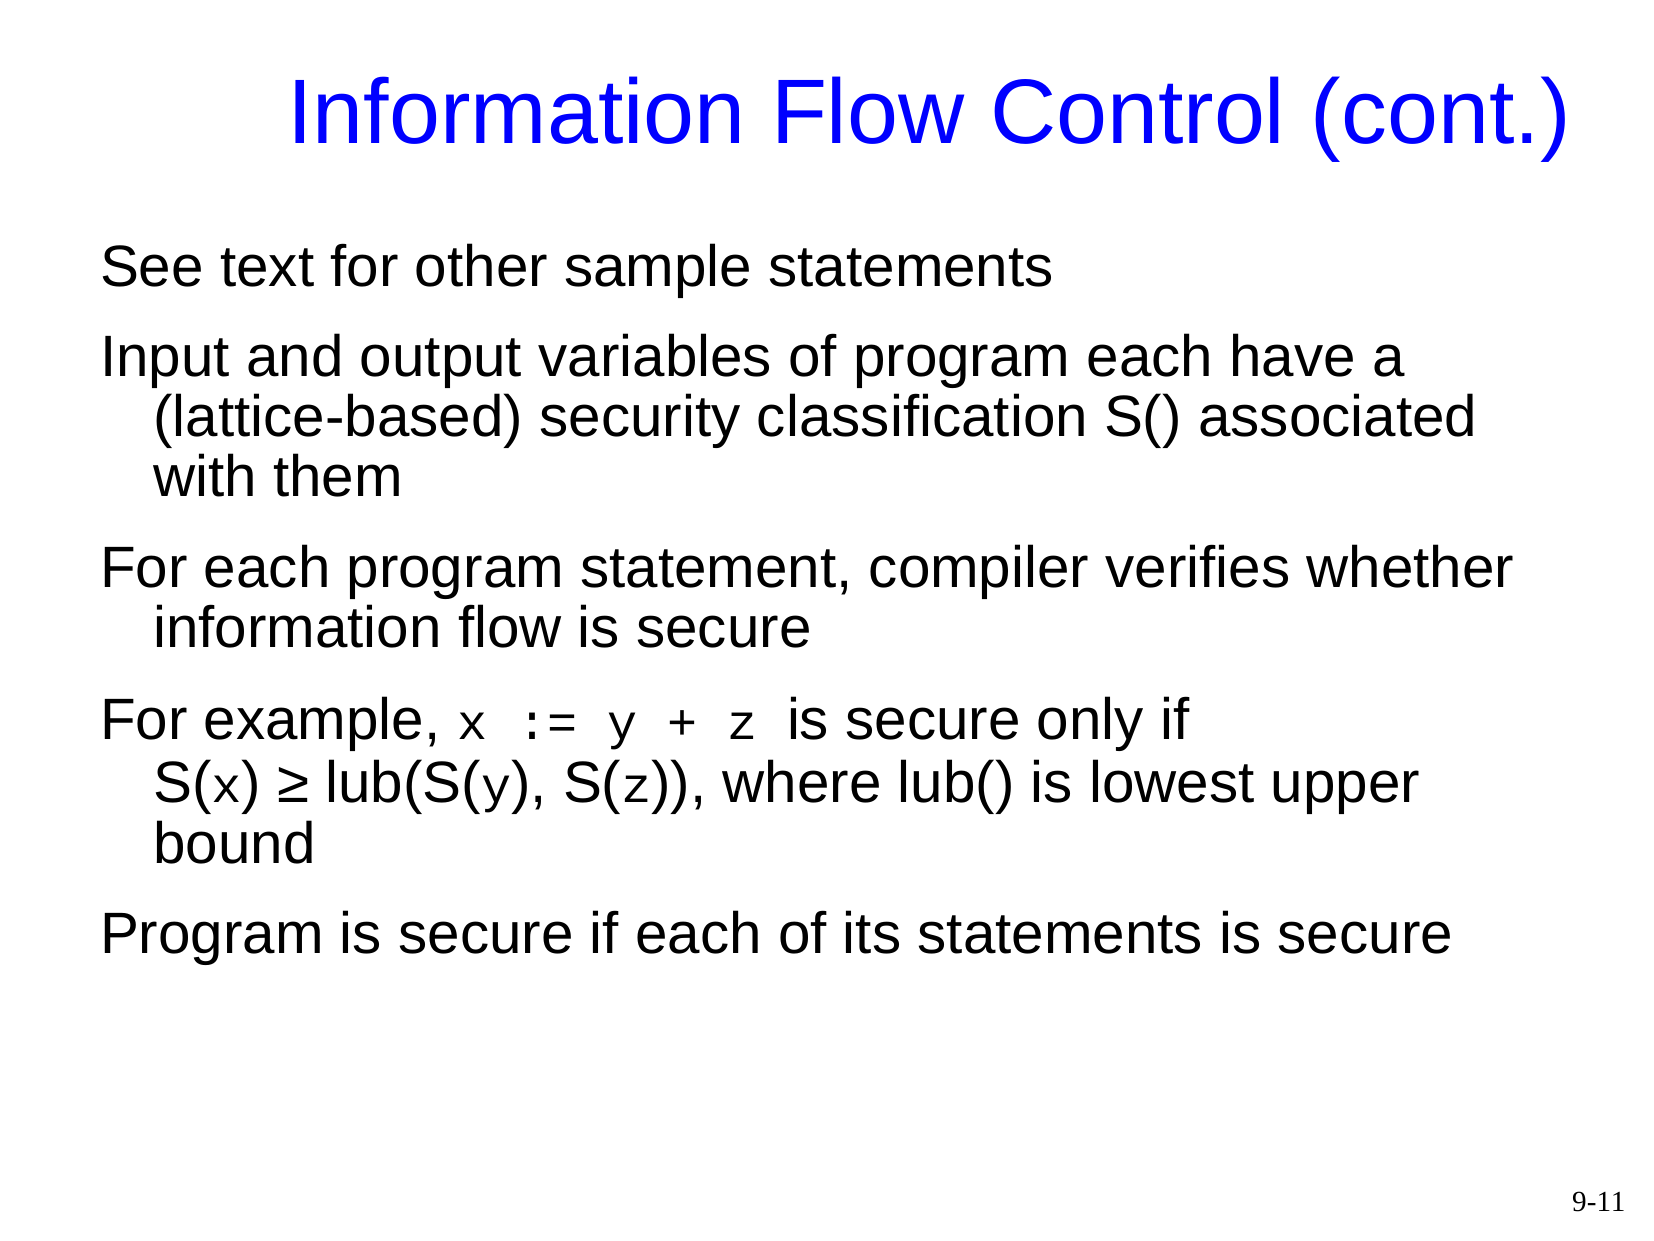

# Information Flow Control (cont.)
See text for other sample statements
Input and output variables of program each have a (lattice-based) security classification S() associated with them
For each program statement, compiler verifies whether information flow is secure
For example, x := y + z is secure only if
S(x) ≥ lub(S(y), S(z)), where lub() is lowest upper bound
Program is secure if each of its statements is secure